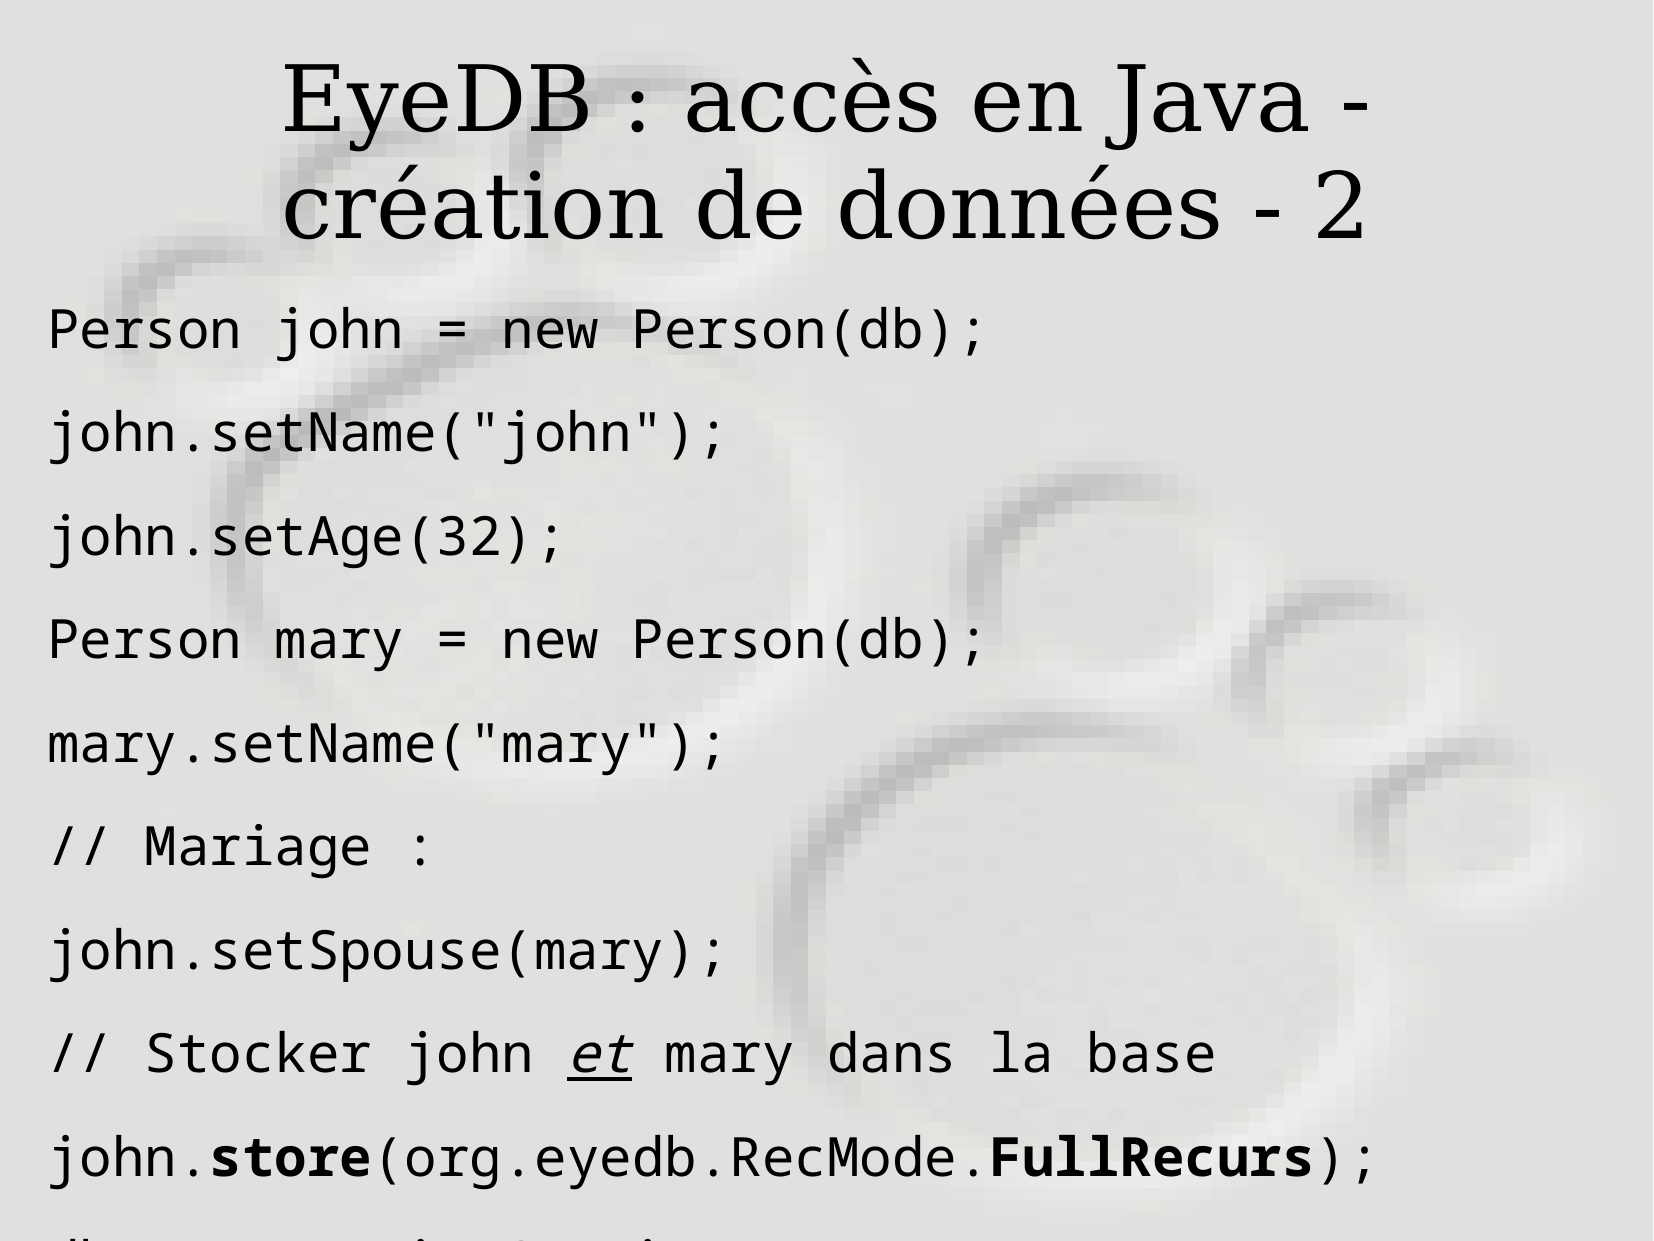

# EyeDB : accès en Java - création de données - 2
Person john = new Person(db);
john.setName("john");
john.setAge(32);
Person mary = new Person(db);
mary.setName("mary");
// Mariage :
john.setSpouse(mary);
// Stocker john et mary dans la base
john.store(org.eyedb.RecMode.FullRecurs);
db.transactionCommit();